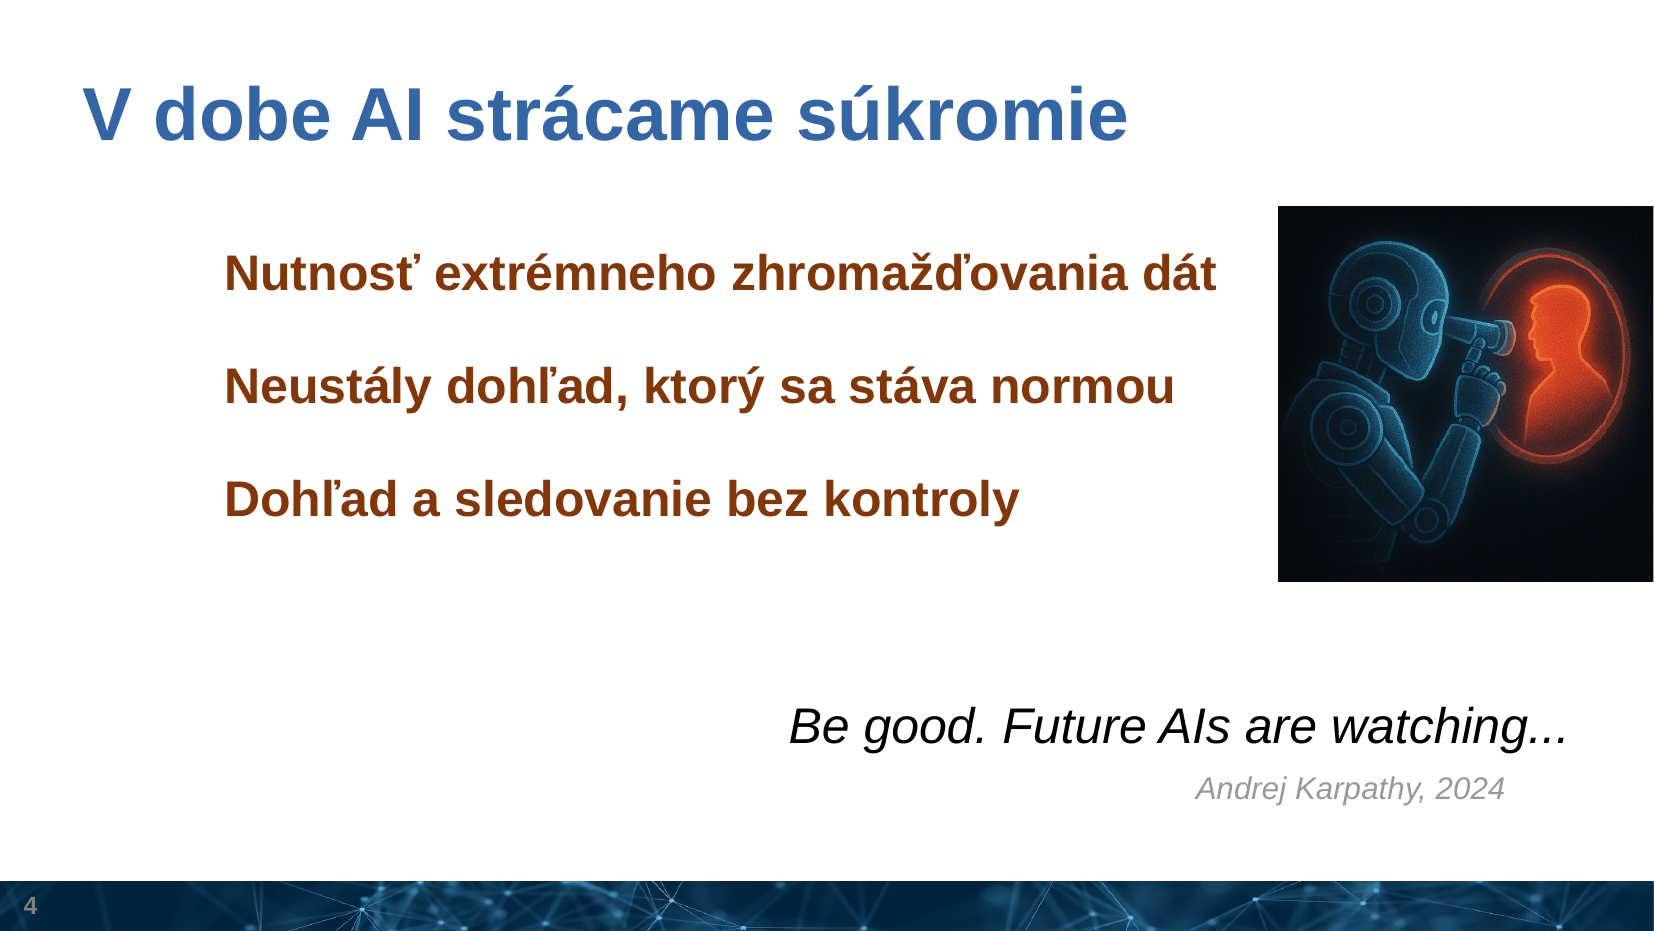

# V dobe AI strácame súkromie
Nutnosť extrémneho zhromažďovania dát
Neustály dohľad, ktorý sa stáva normou
Dohľad a sledovanie bez kontroly
Be good. Future AIs are watching...
Andrej Karpathy, 2024